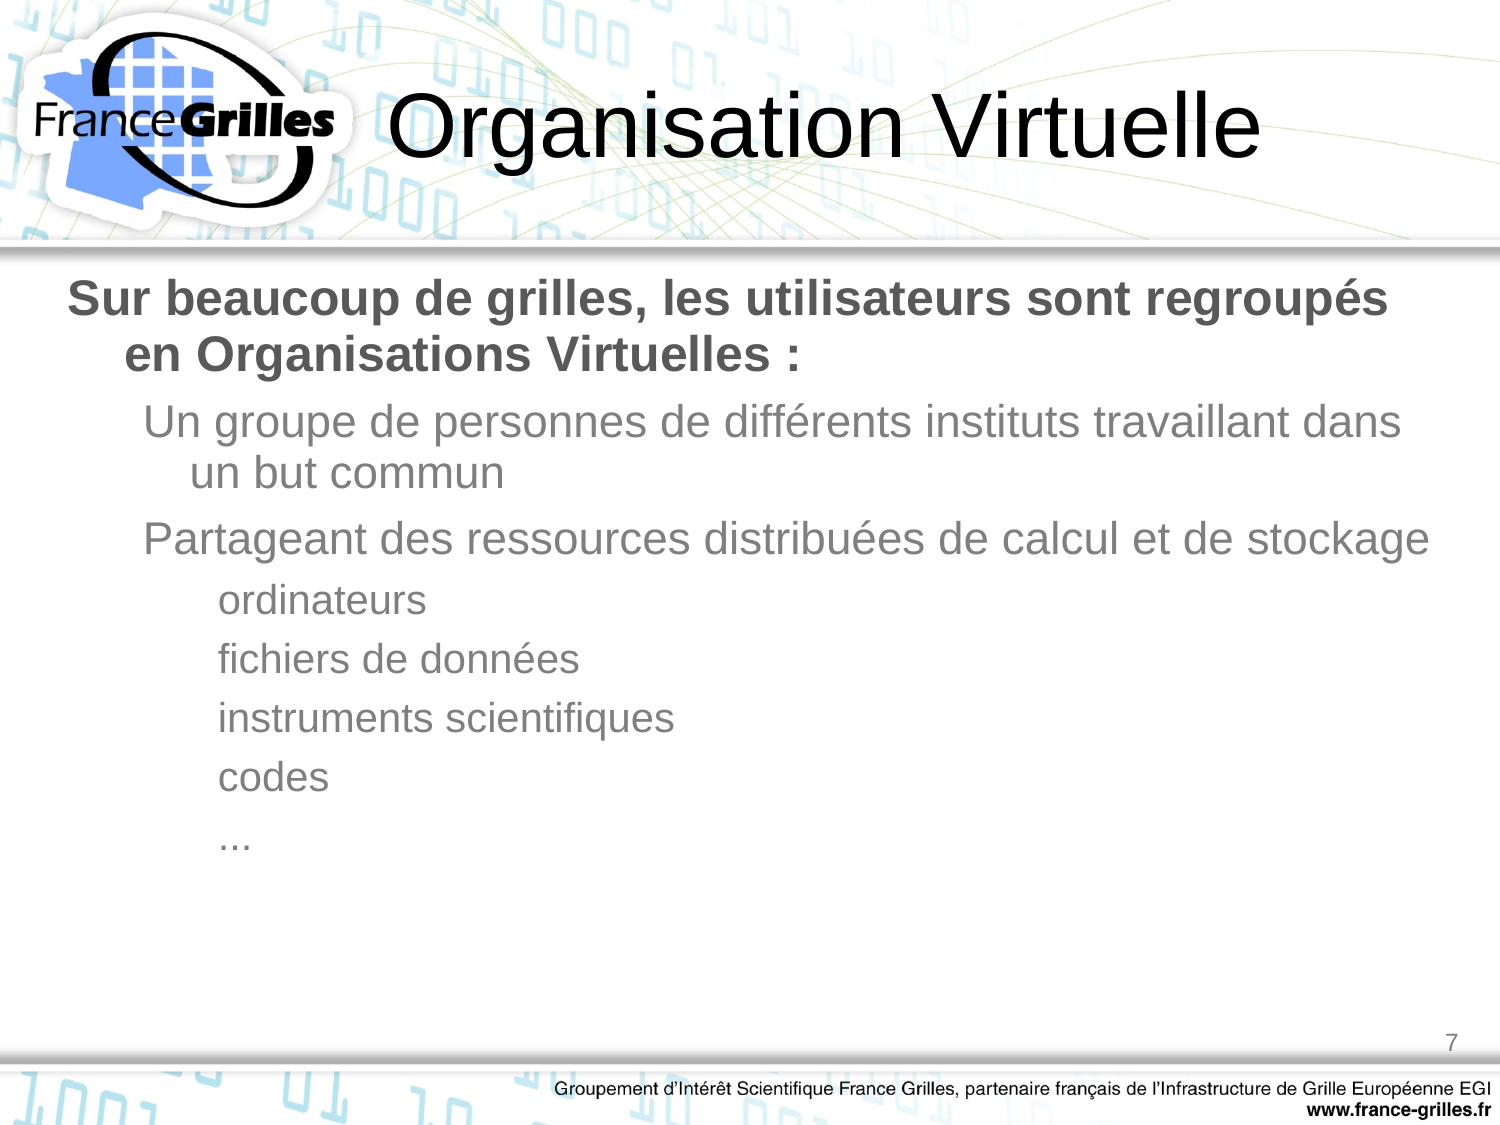

# Organisation Virtuelle
Sur beaucoup de grilles, les utilisateurs sont regroupés en Organisations Virtuelles :
Un groupe de personnes de différents instituts travaillant dans un but commun
Partageant des ressources distribuées de calcul et de stockage
ordinateurs
fichiers de données
instruments scientifiques
codes
...
7
Introduction aux grilles